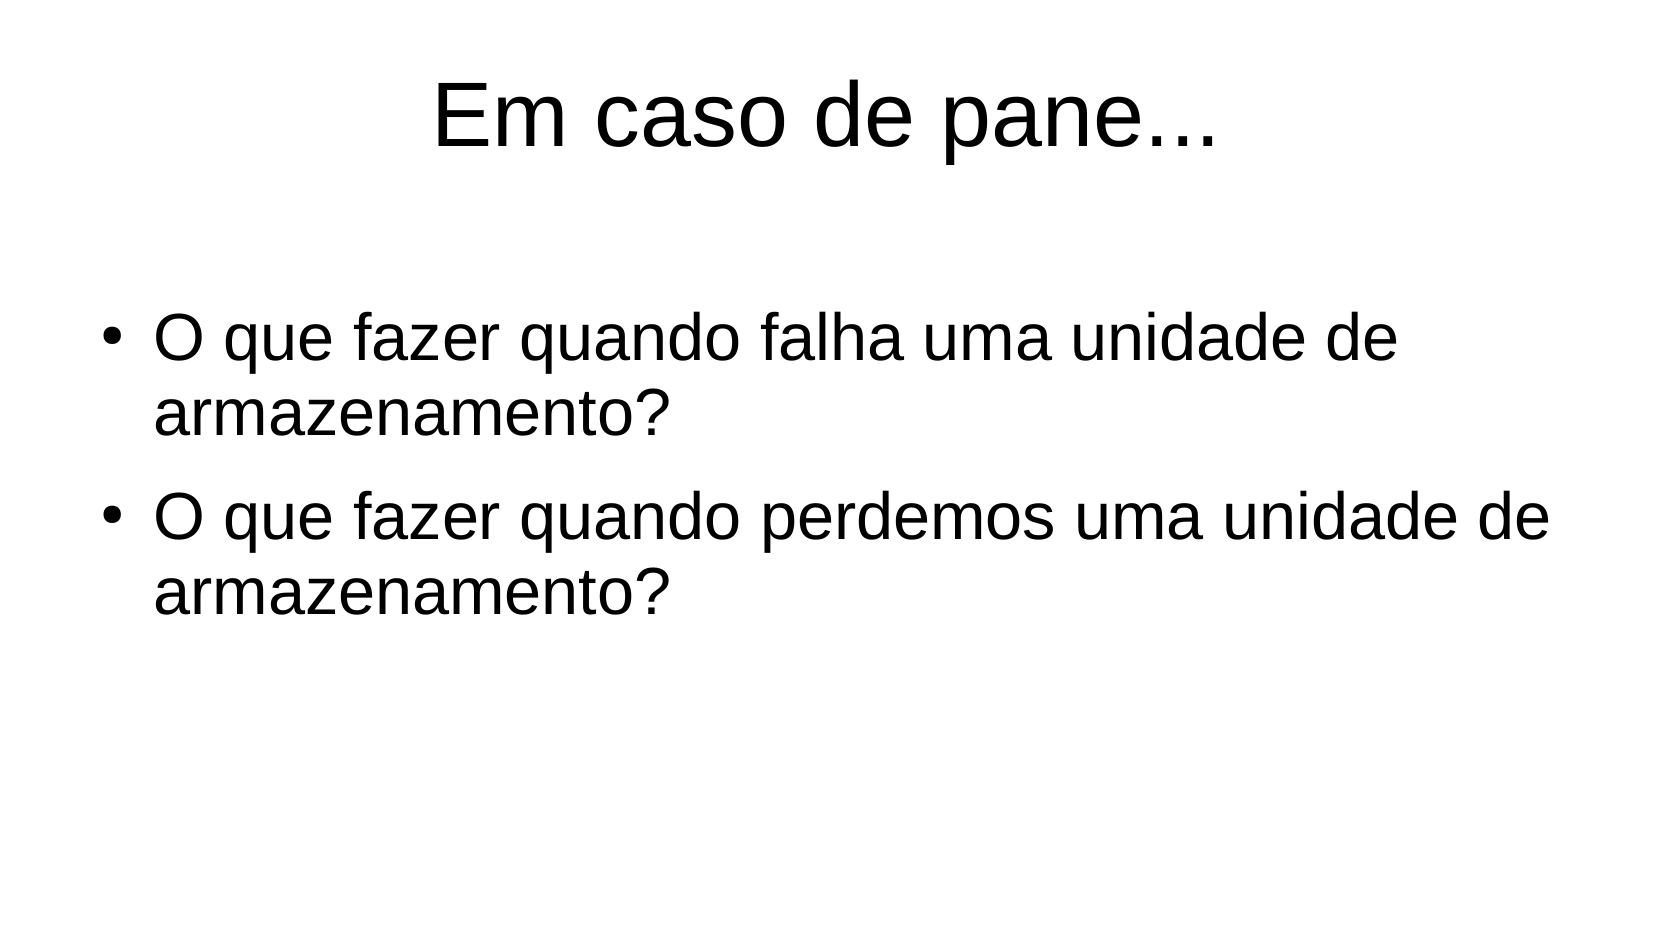

# Em caso de pane...
O que fazer quando falha uma unidade de armazenamento?
O que fazer quando perdemos uma unidade de armazenamento?